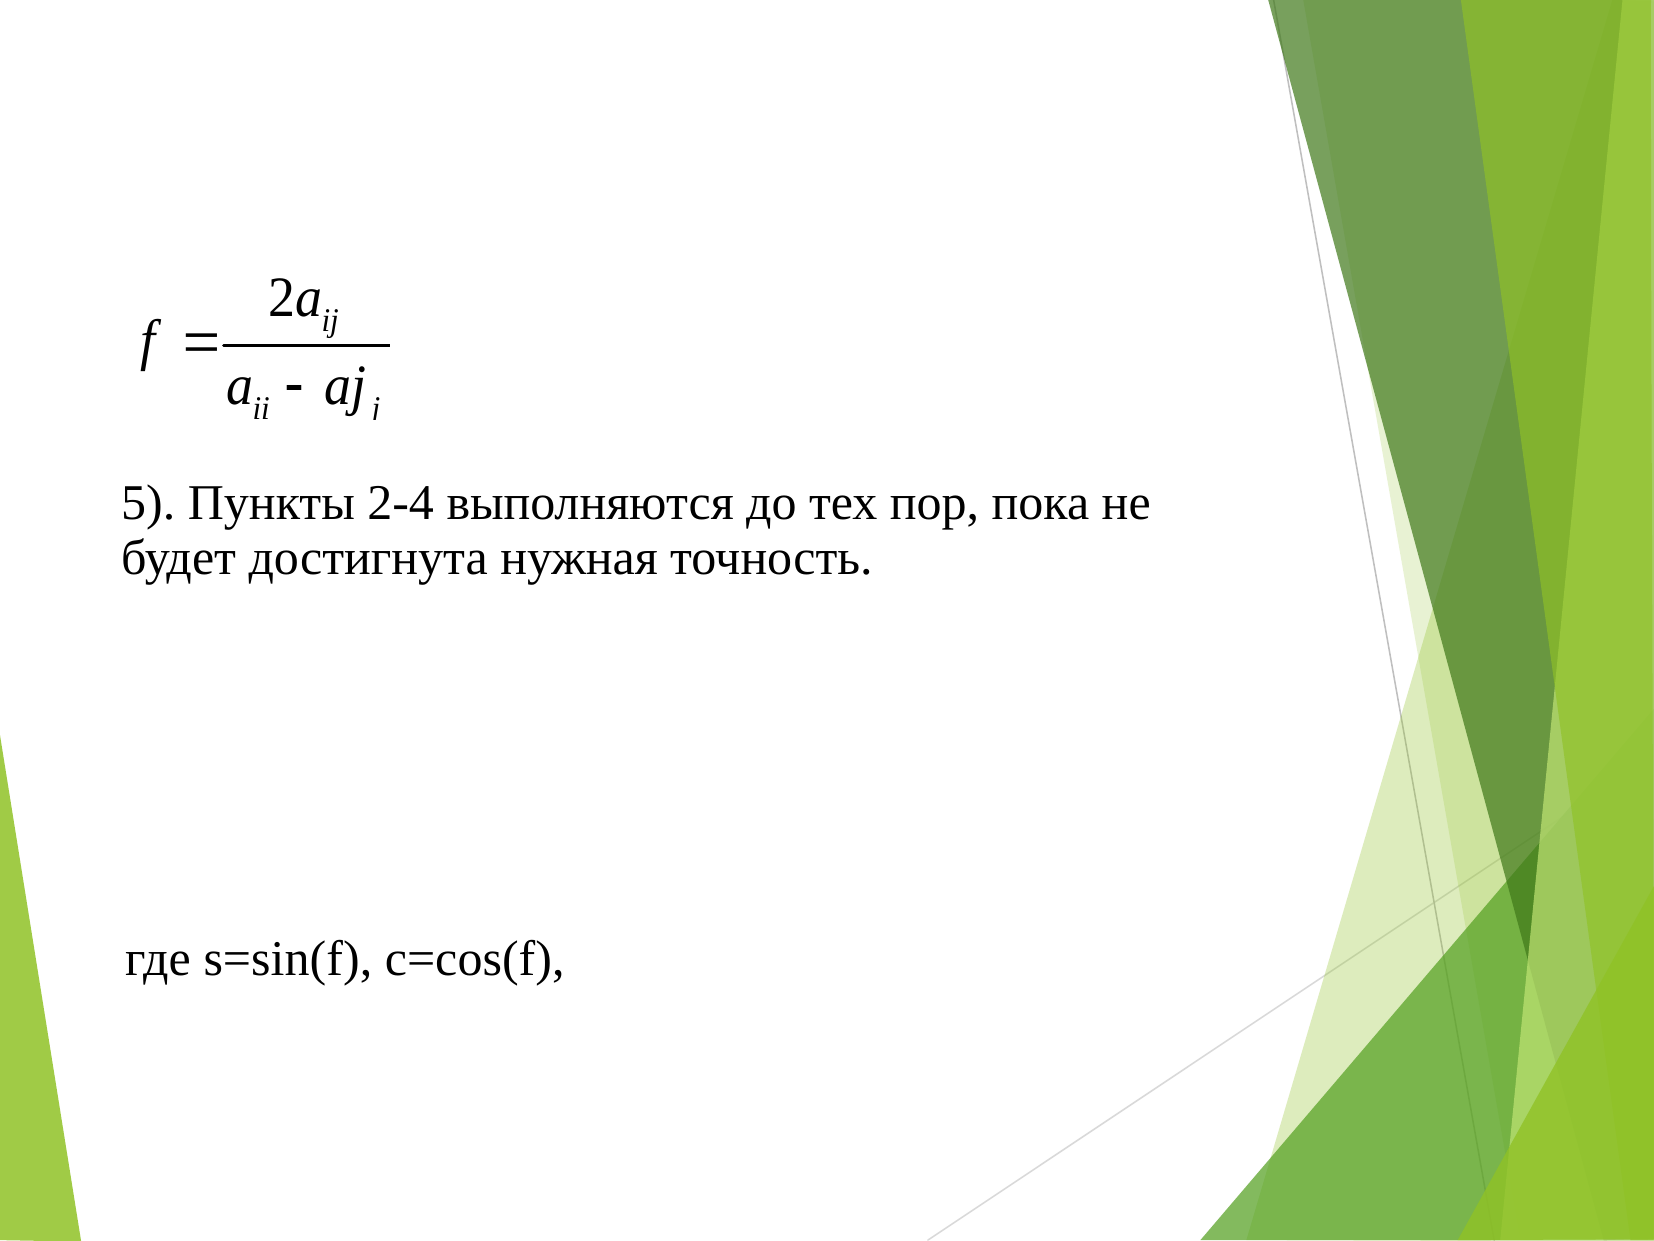

5). Пункты 2-4 выполняются до тех пор, пока не будет достигнута нужная точность.
# где s=sin(f), c=cos(f),